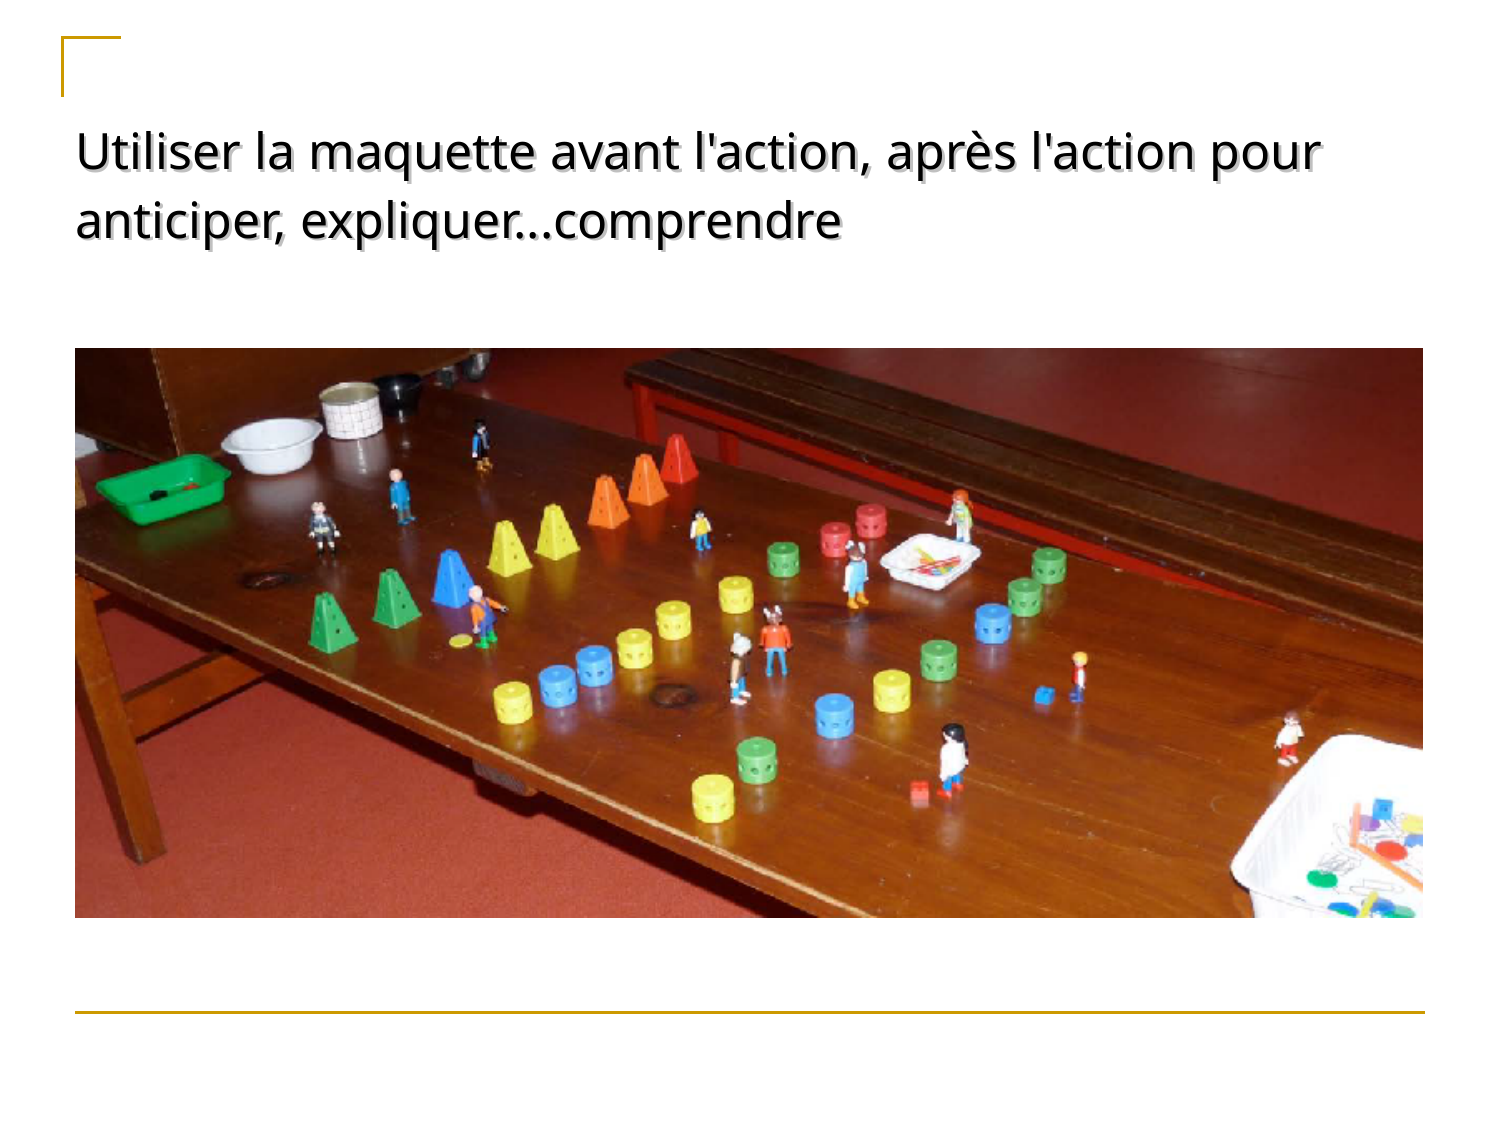

# Utiliser la maquette avant l'action, après l'action pour anticiper, expliquer...comprendre o à partir de la maquette